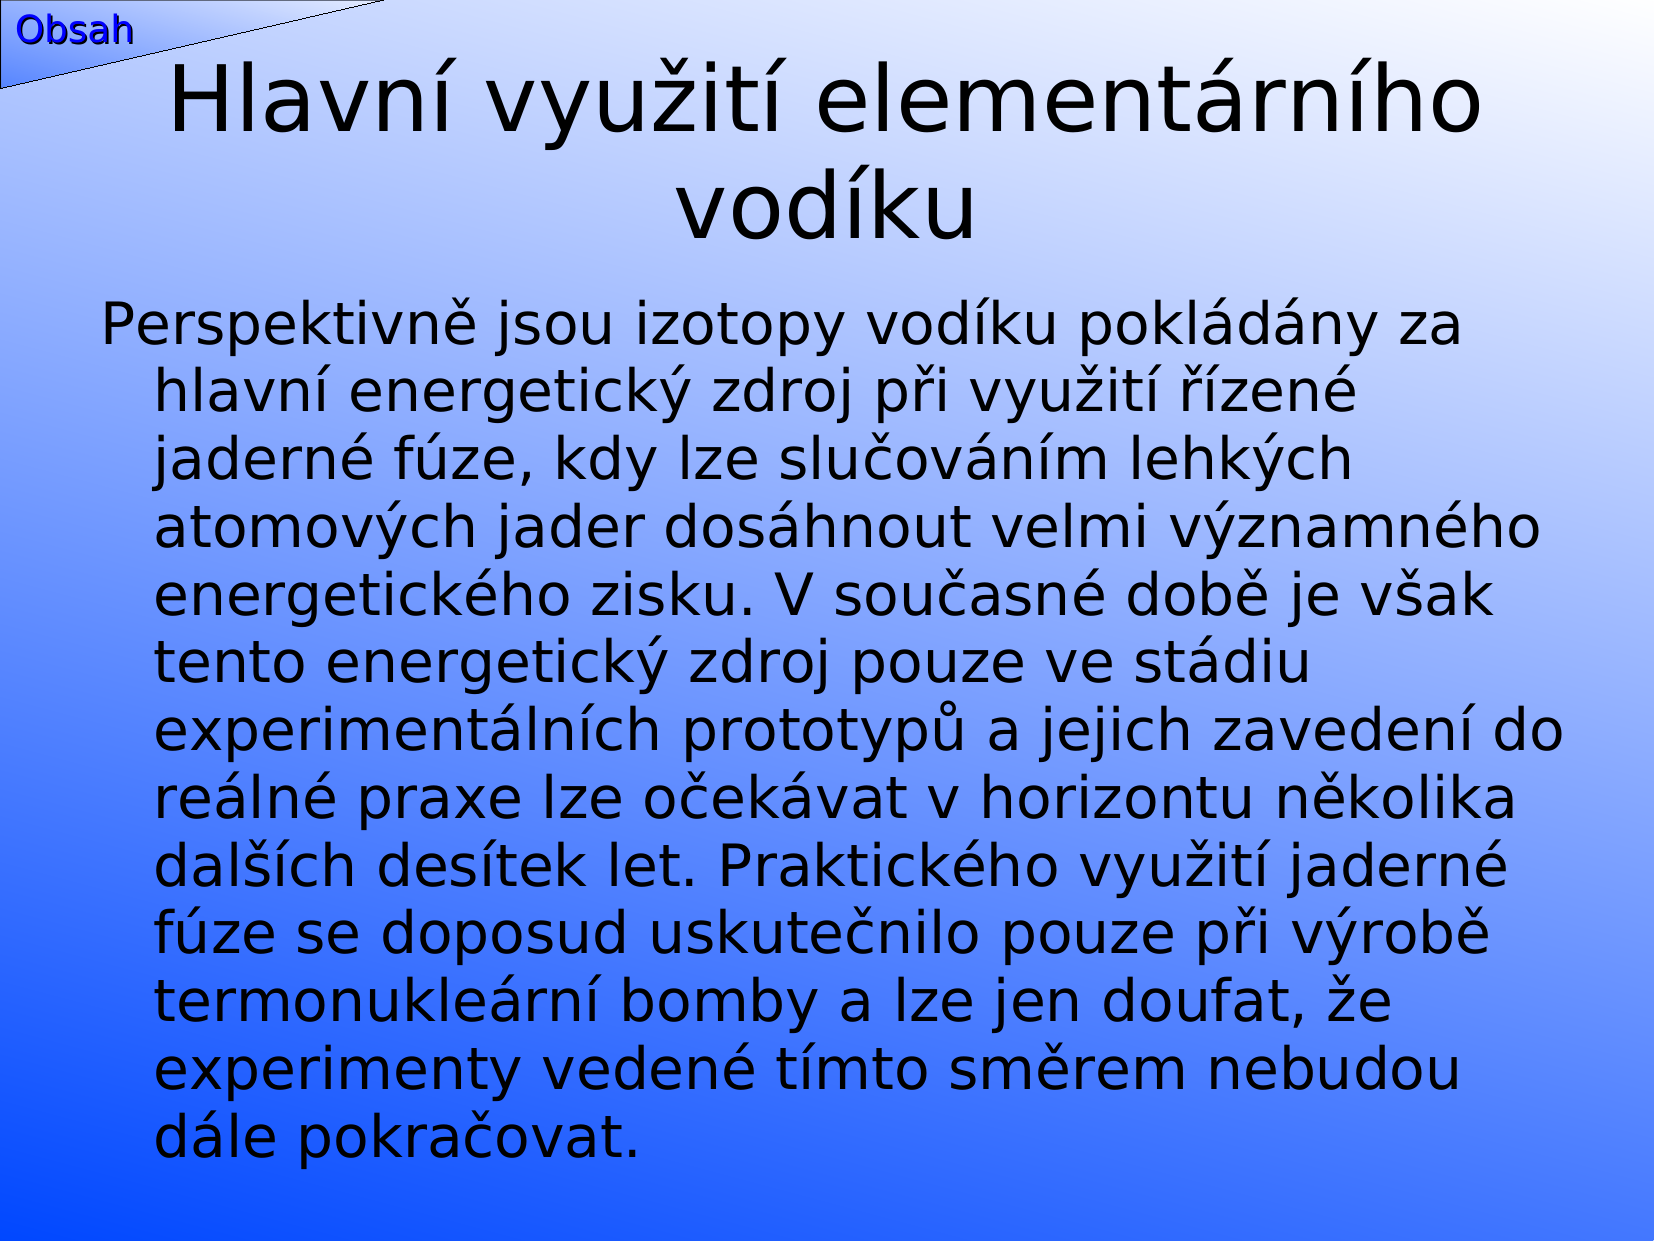

Obsah
# Hlavní využití elementárního vodíku
Perspektivně jsou izotopy vodíku pokládány za hlavní energetický zdroj při využití řízené jaderné fúze, kdy lze slučováním lehkých atomových jader dosáhnout velmi významného energetického zisku. V současné době je však tento energetický zdroj pouze ve stádiu experimentálních prototypů a jejich zavedení do reálné praxe lze očekávat v horizontu několika dalších desítek let. Praktického využití jaderné fúze se doposud uskutečnilo pouze při výrobě termonukleární bomby a lze jen doufat, že experimenty vedené tímto směrem nebudou dále pokračovat.